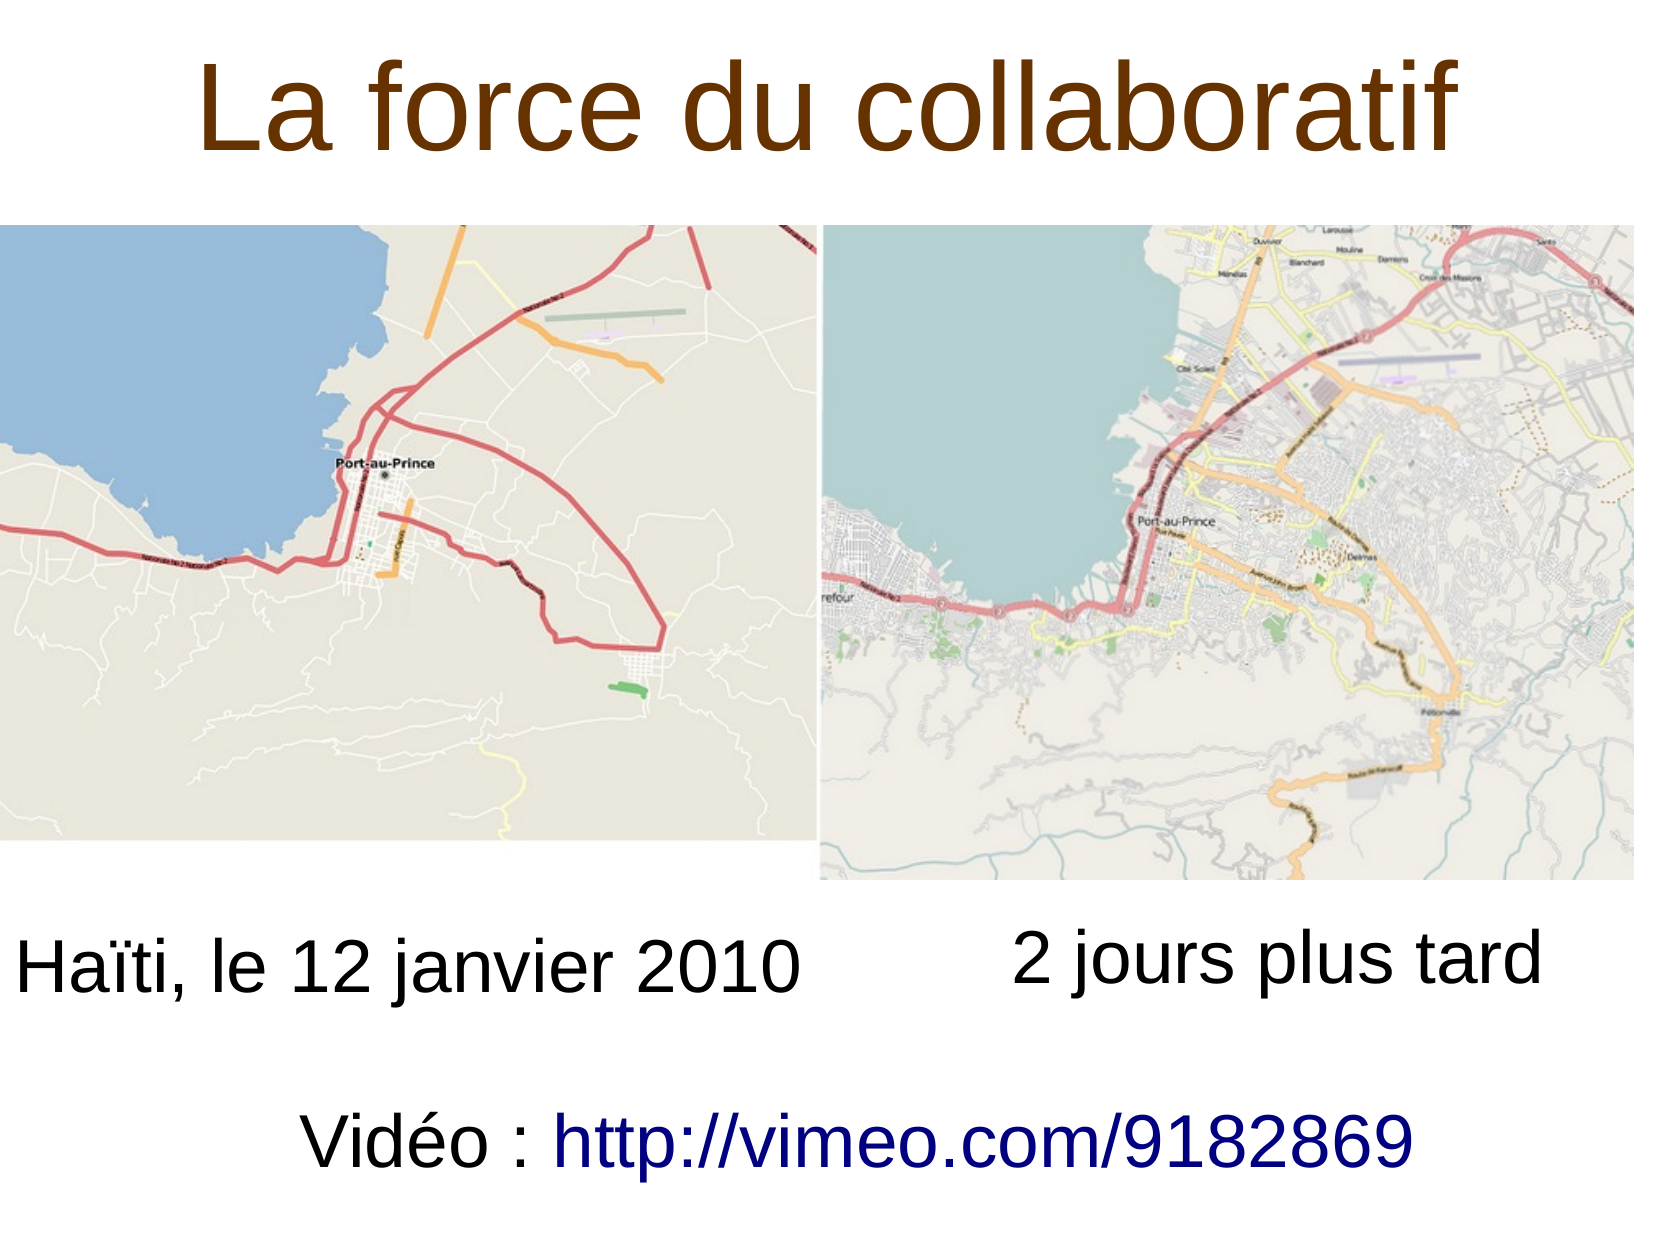

# La force du collaboratif
2 jours plus tard
Haïti, le 12 janvier 2010
Vidéo : http://vimeo.com/9182869